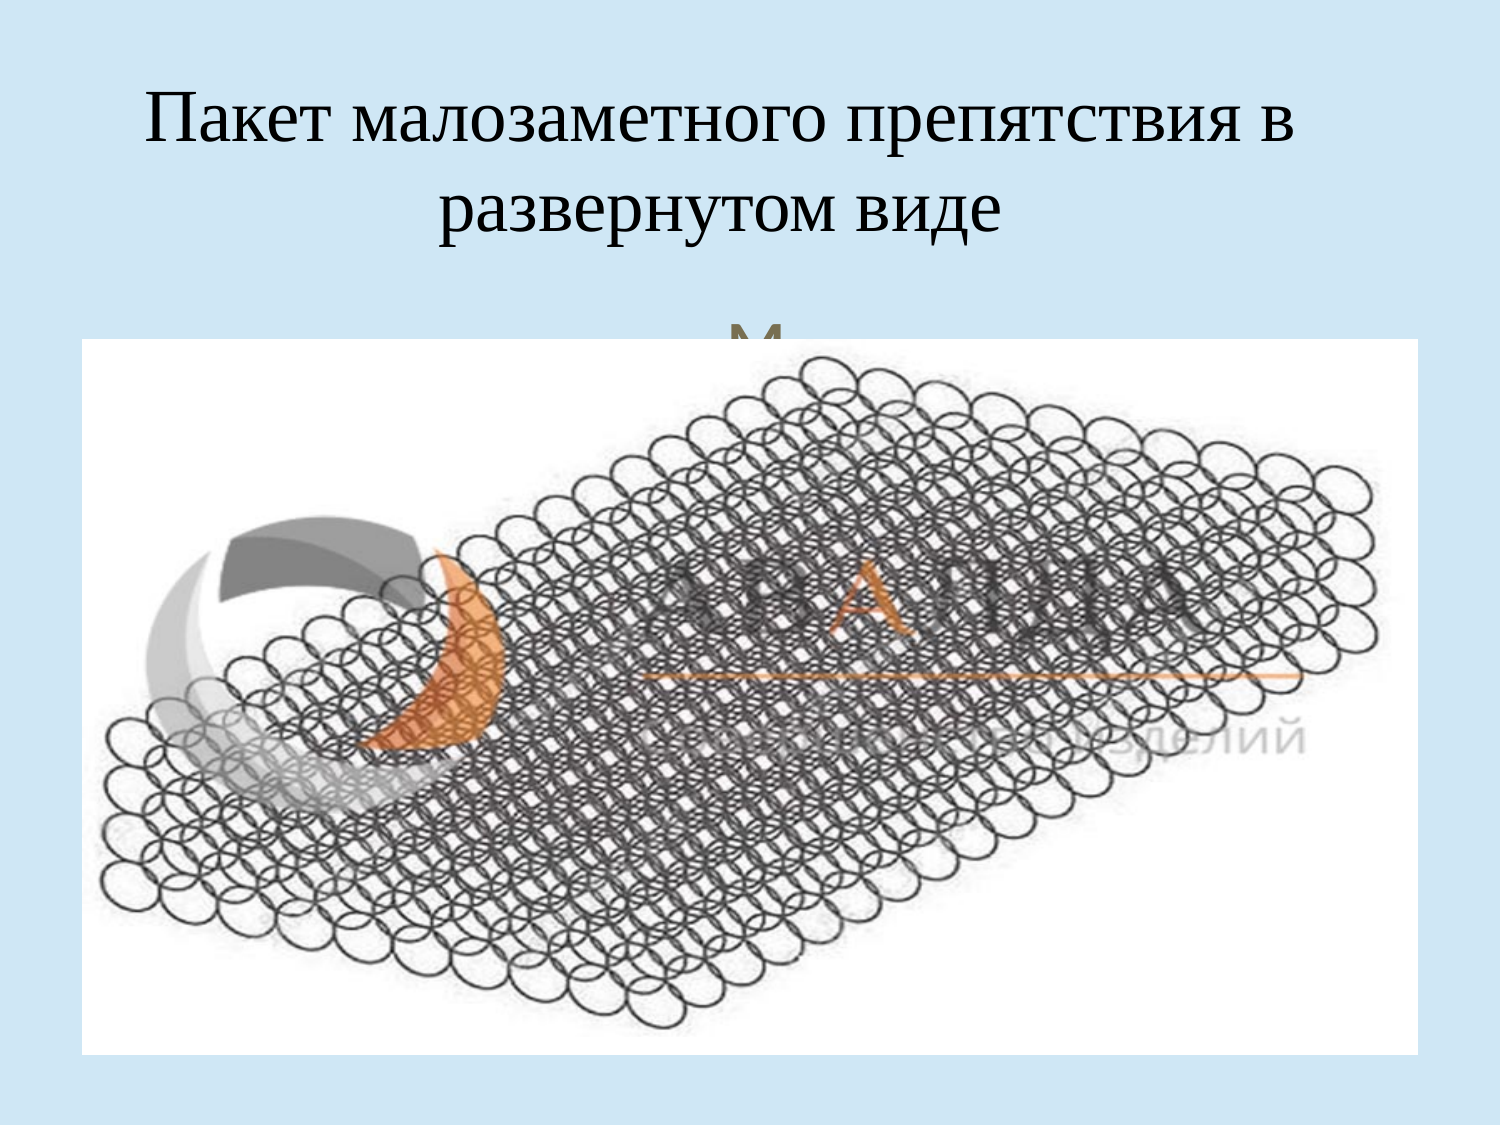

Пакет малозаметного препятствия в развернутом виде
# м